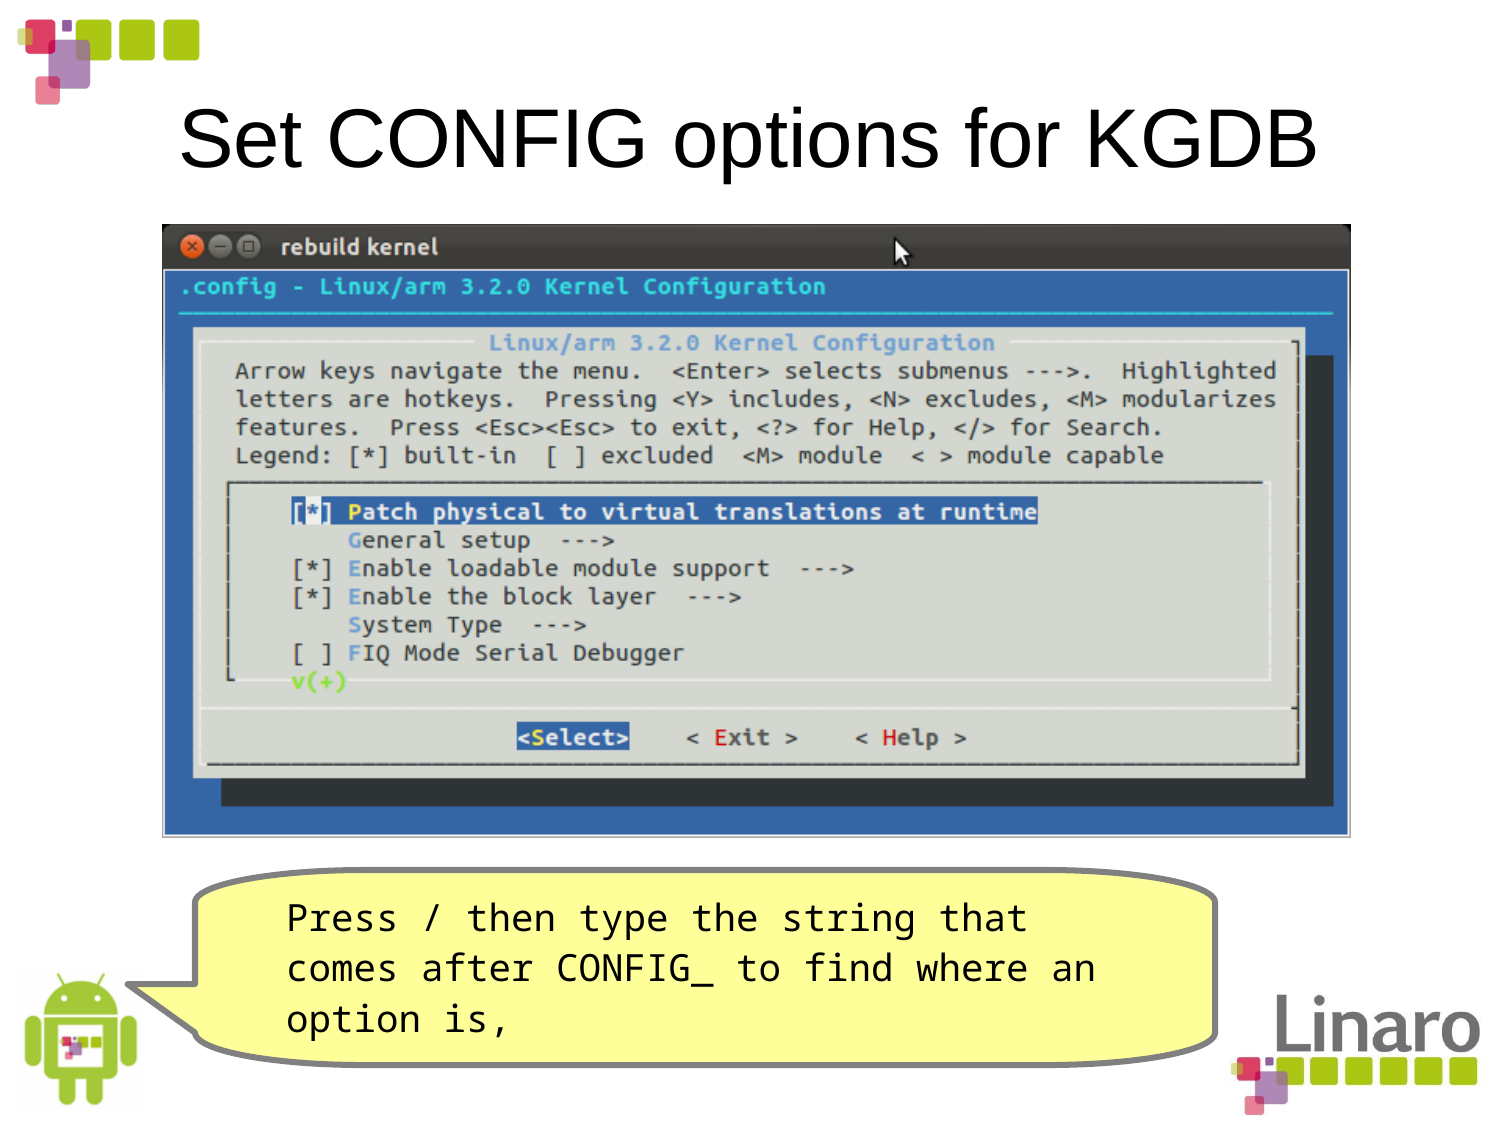

# Set CONFIG options for KGDB
Press / then type the string that comes after CONFIG_ to find where an option is,